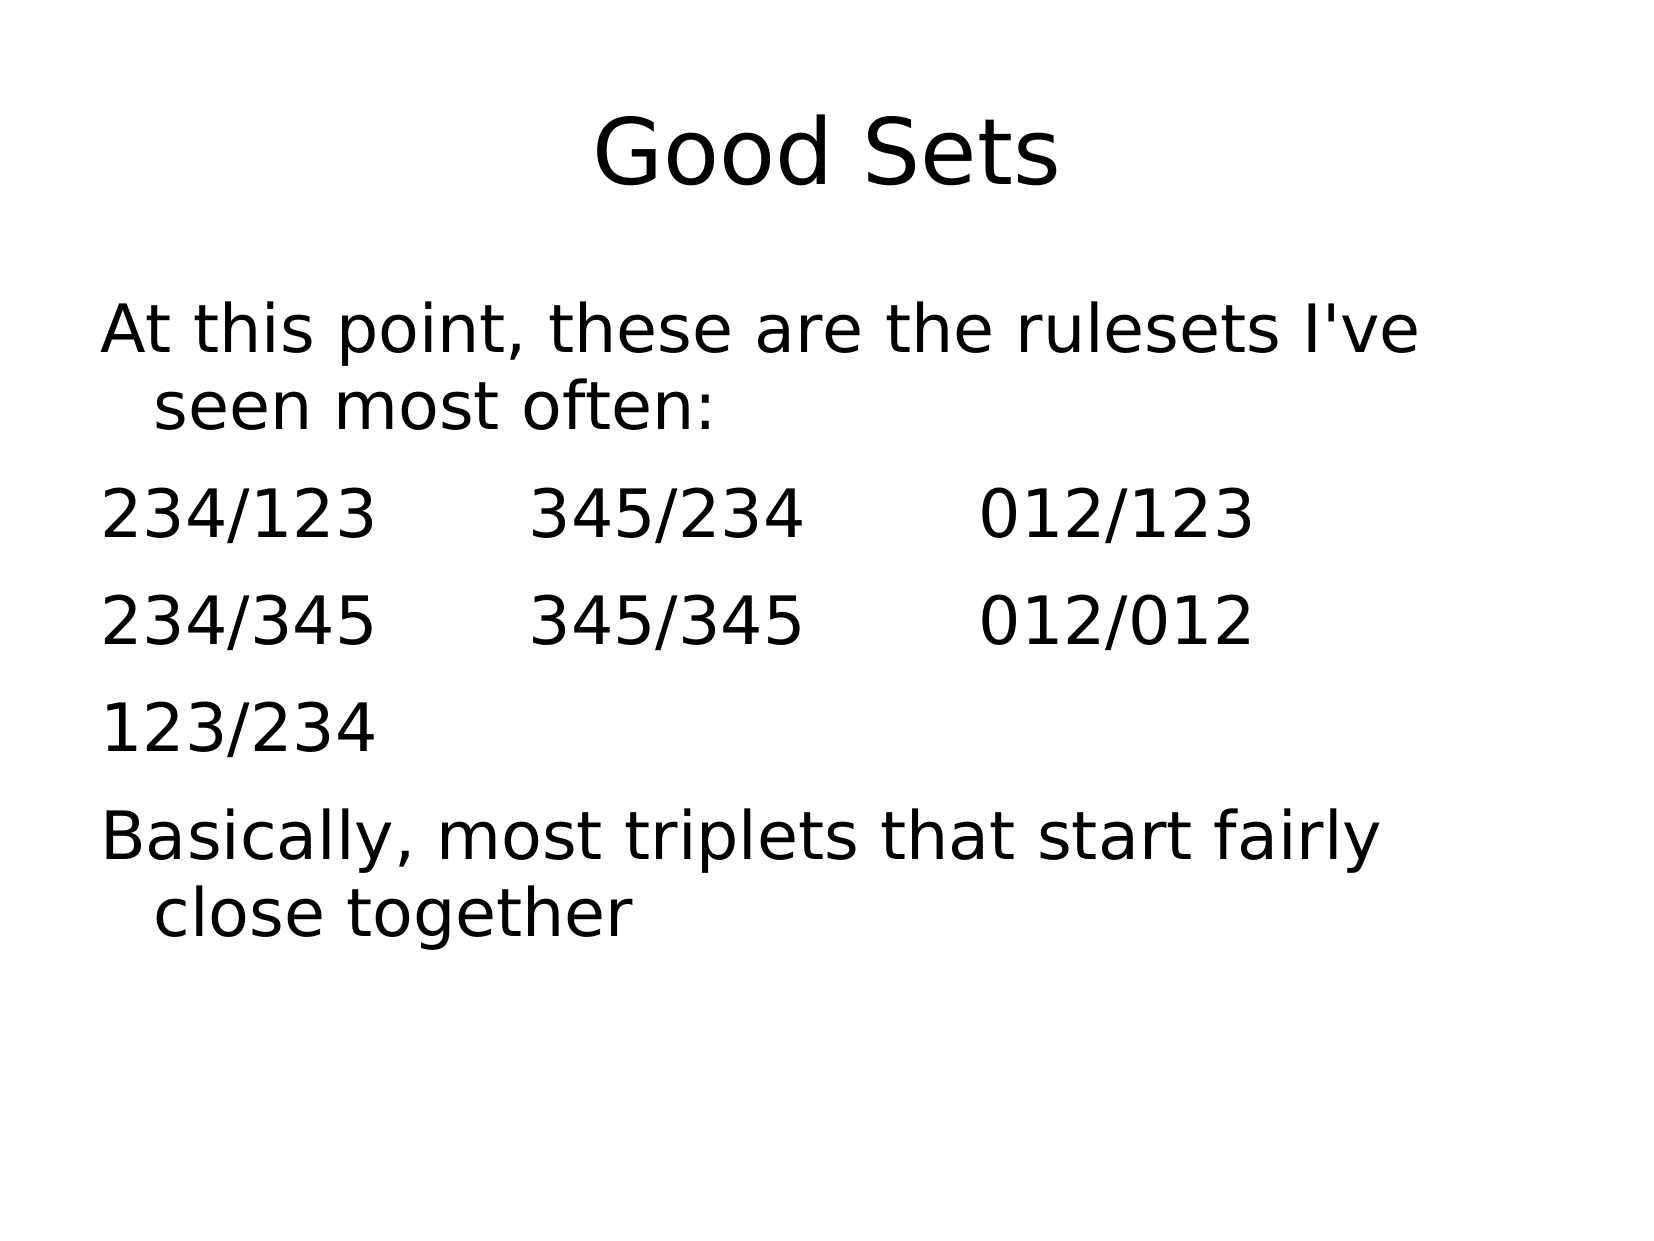

# Good Sets
At this point, these are the rulesets I've seen most often:
234/123			345/234			012/123
234/345			345/345			012/012
123/234
Basically, most triplets that start fairly close together